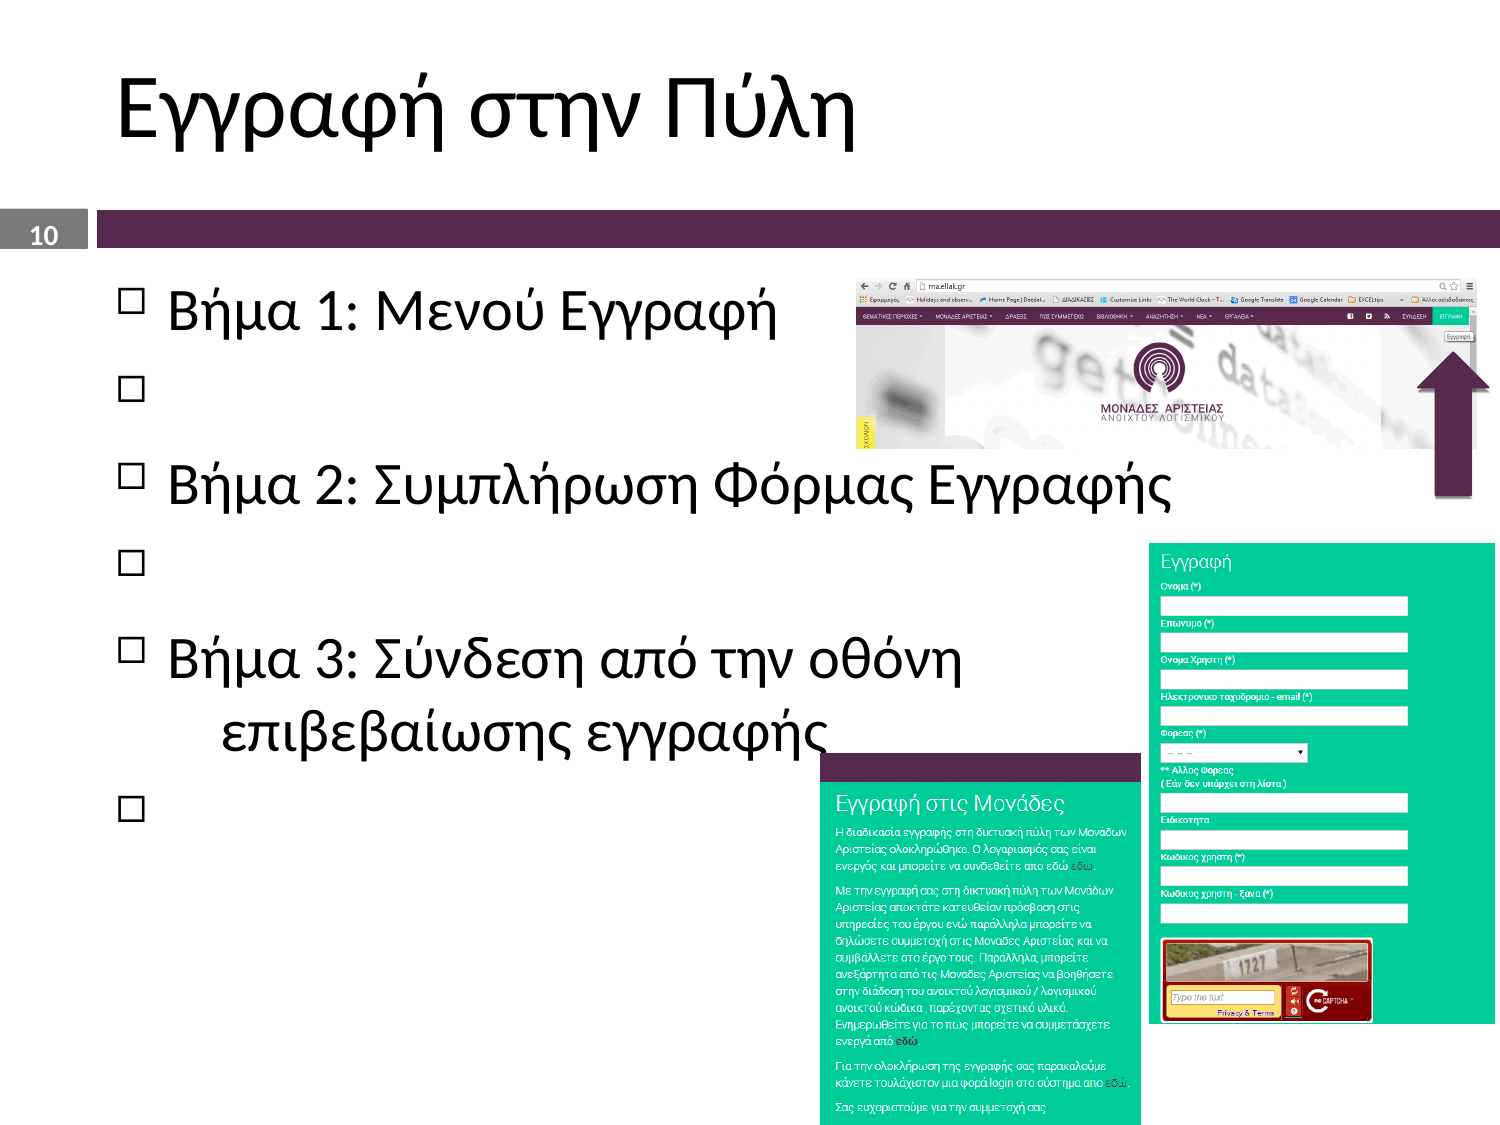

# Εγγραφή στην Πύλη
Βήμα 1: Μενού Εγγραφή
Βήμα 2: Συμπλήρωση Φόρμας Εγγραφής
Βήμα 3: Σύνδεση από την οθόνη
επιβεβαίωσης εγγραφής